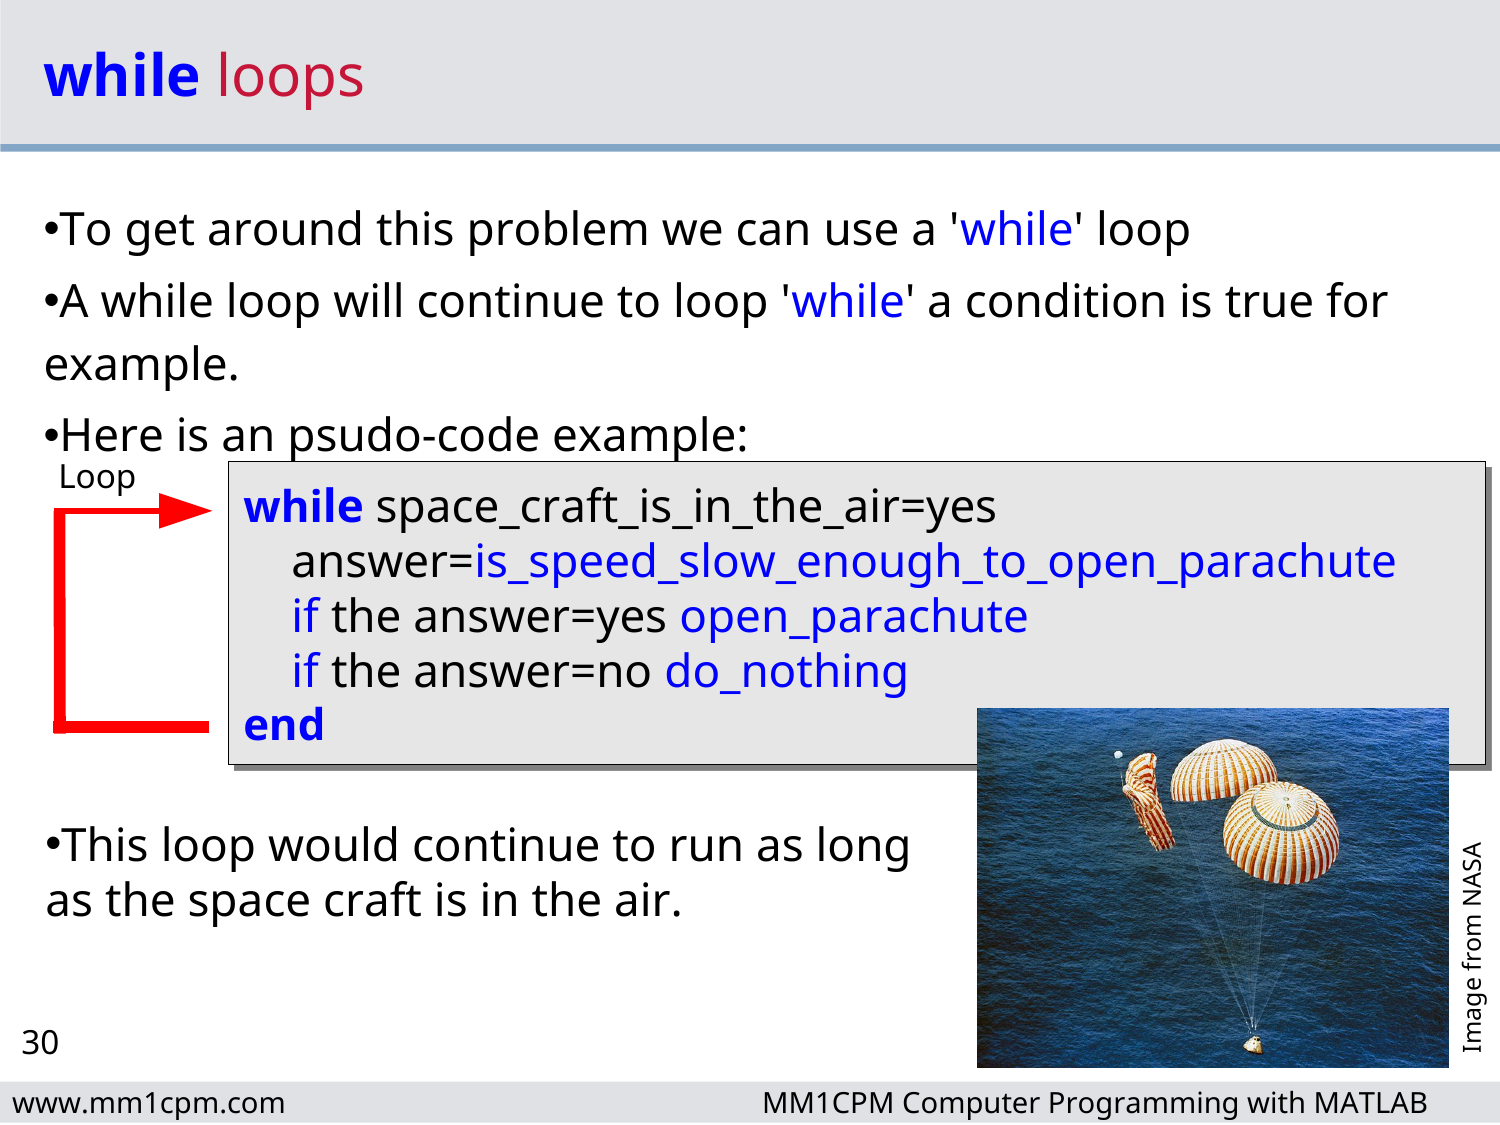

# while loops
To get around this problem we can use a 'while' loop
A while loop will continue to loop 'while' a condition is true for example.
Here is an psudo-code example:
Loop
while space_craft_is_in_the_air=yes
 answer=is_speed_slow_enough_to_open_parachute
 if the answer=yes open_parachute
 if the answer=no do_nothing
end
This loop would continue to run as long as the space craft is in the air.
Image from NASA